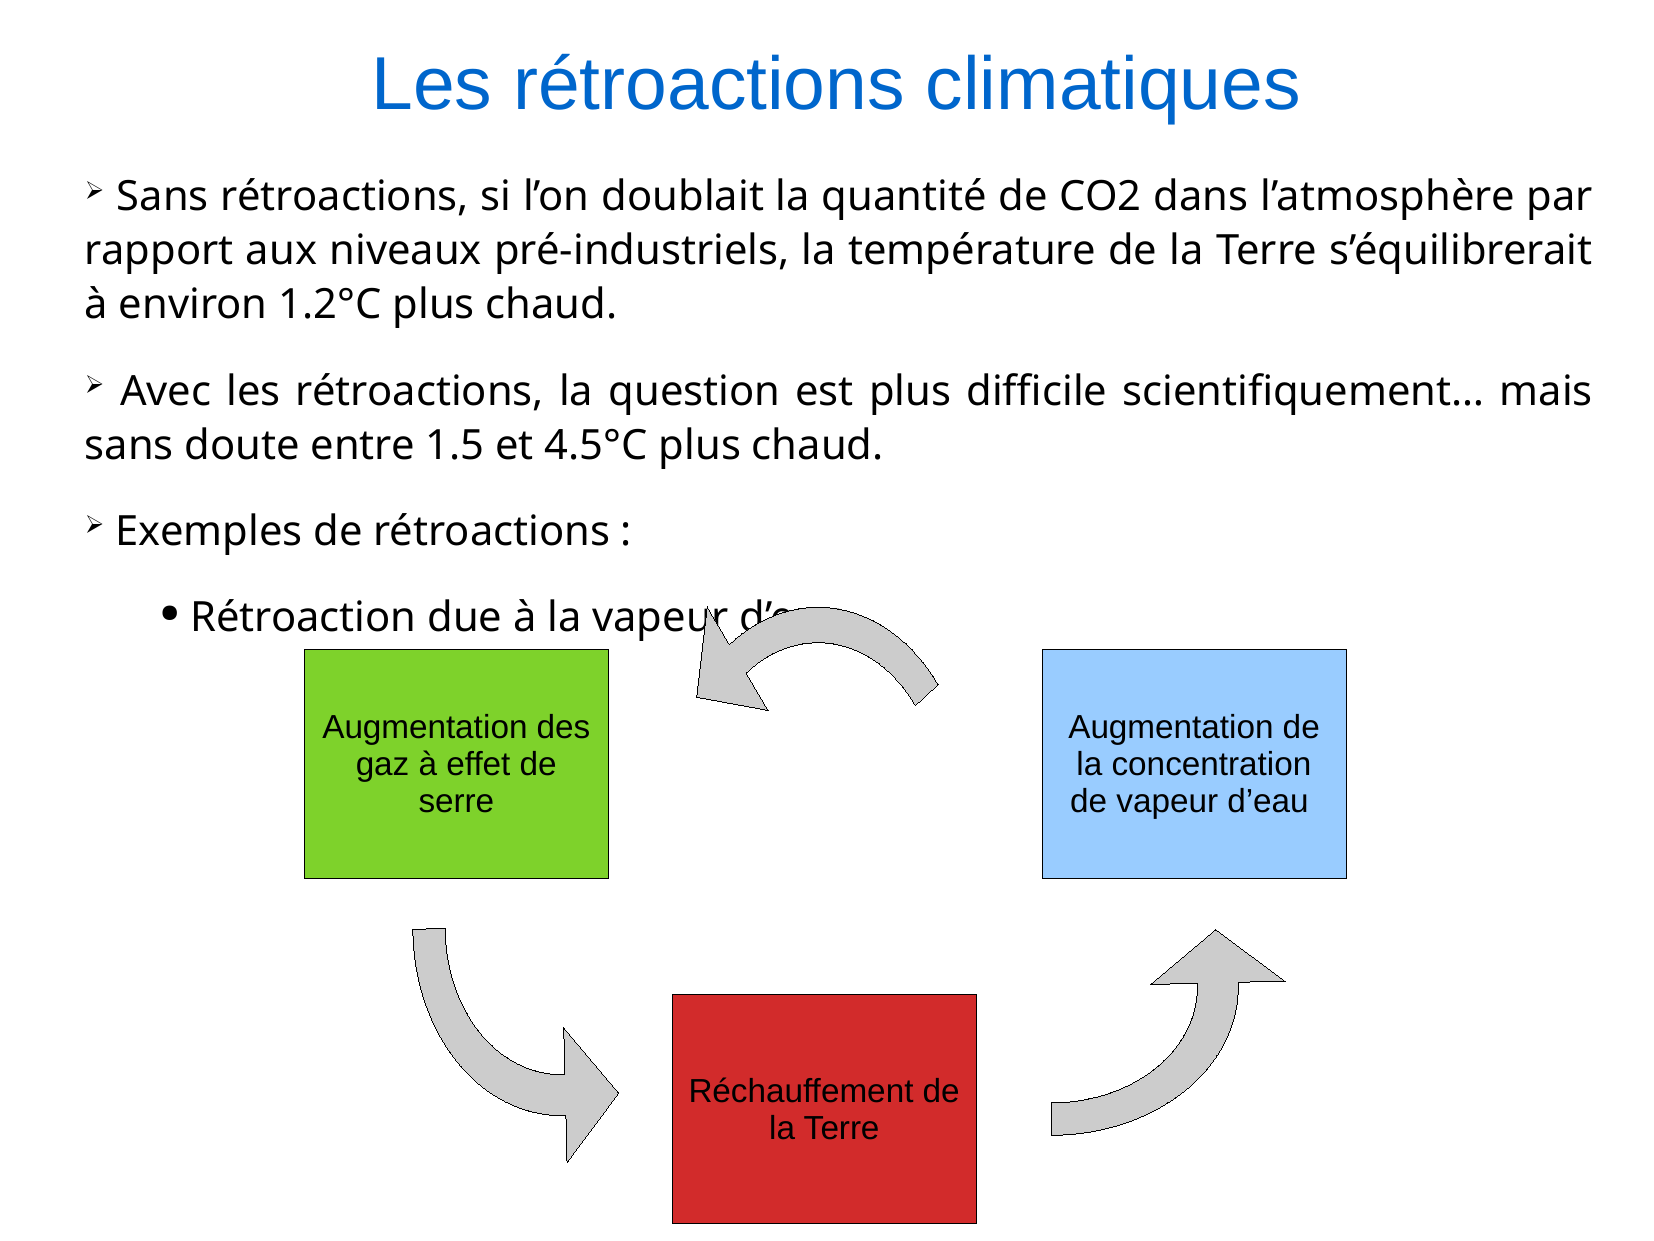

Les rétroactions climatiques
 Sans rétroactions, si l’on doublait la quantité de CO2 dans l’atmosphère par rapport aux niveaux pré-industriels, la température de la Terre s’équilibrerait à environ 1.2°C plus chaud.
 Avec les rétroactions, la question est plus difficile scientifiquement… mais sans doute entre 1.5 et 4.5°C plus chaud.
 Exemples de rétroactions :
 Rétroaction due à la vapeur d’eau
Augmentation des gaz à effet de serre
Augmentation de la concentration de vapeur d’eau
Réchauffement de la Terre